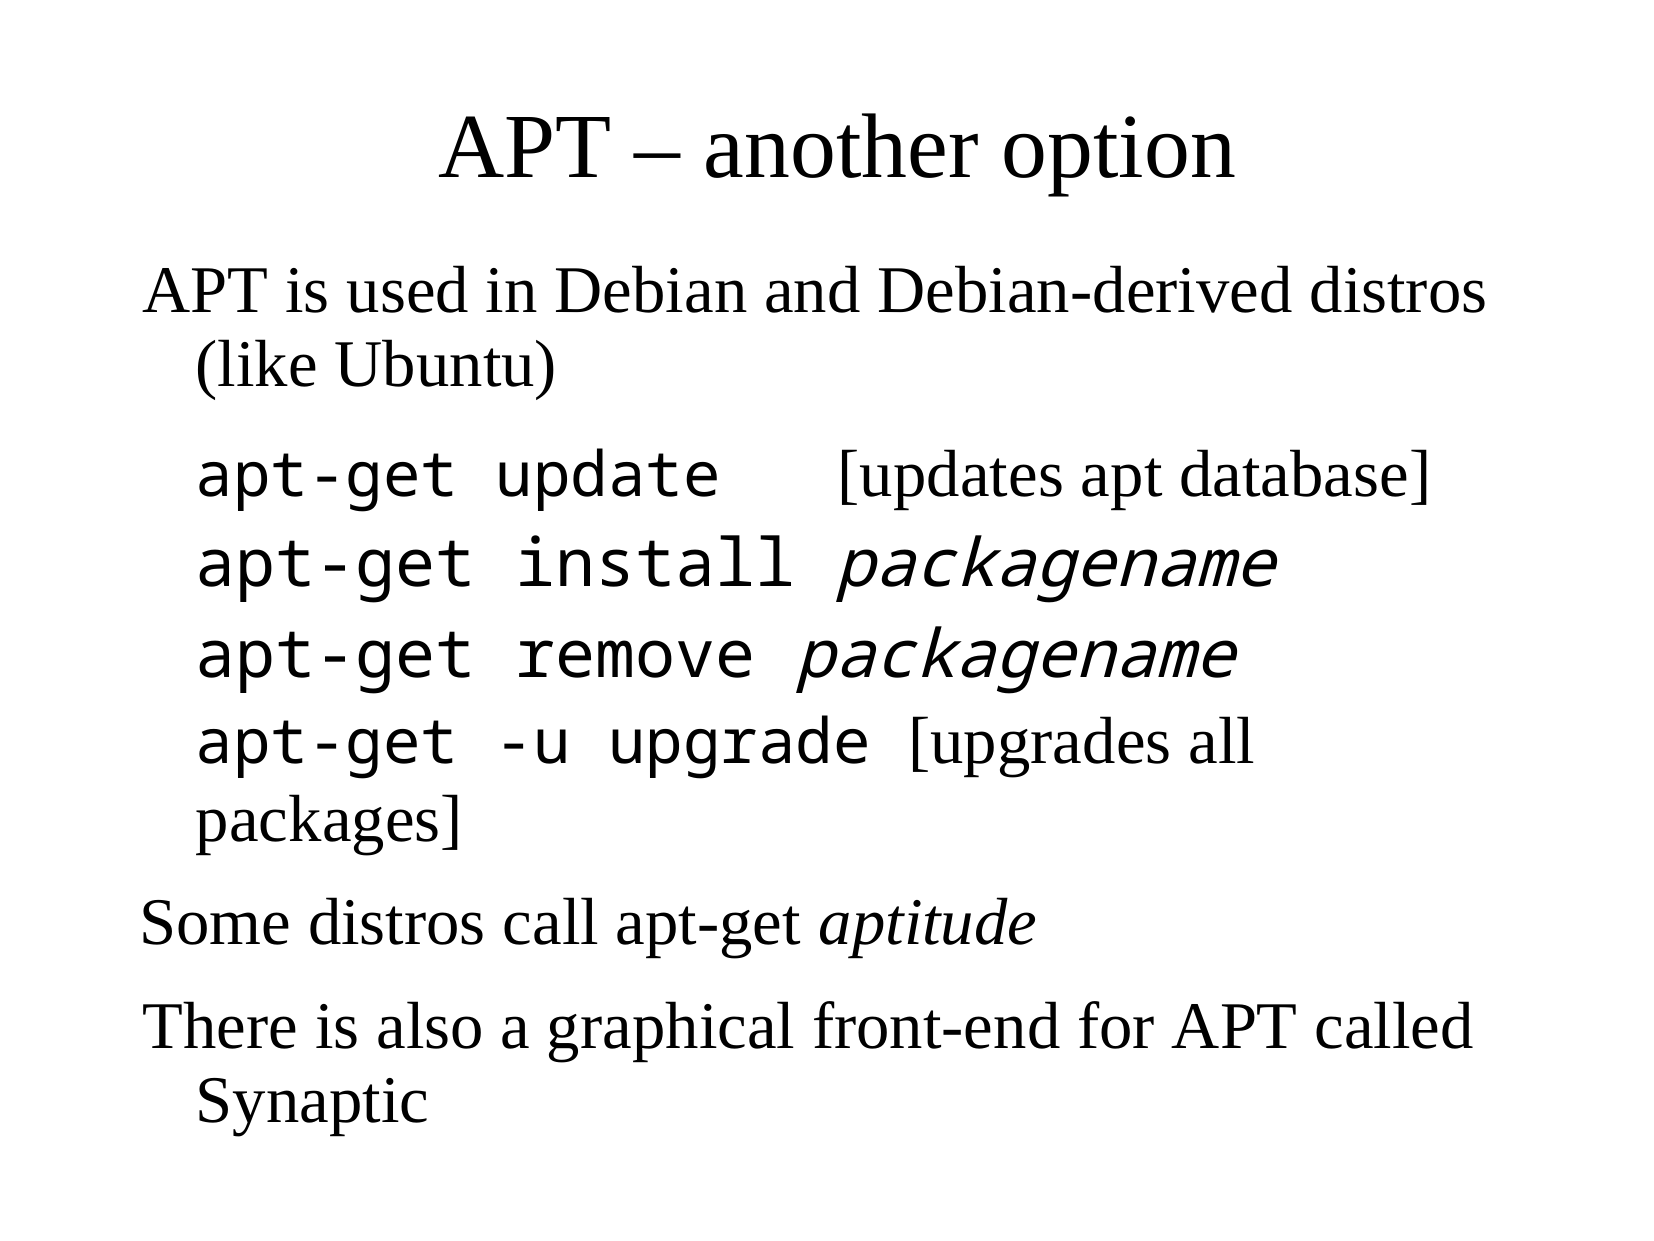

# APT – another option
APT is used in Debian and Debian-derived distros (like Ubuntu)
apt-get update [updates apt database]
apt-get install packagename
apt-get remove packagename
apt-get -u upgrade [upgrades all packages]
Some distros call apt-get aptitude
There is also a graphical front-end for APT called Synaptic